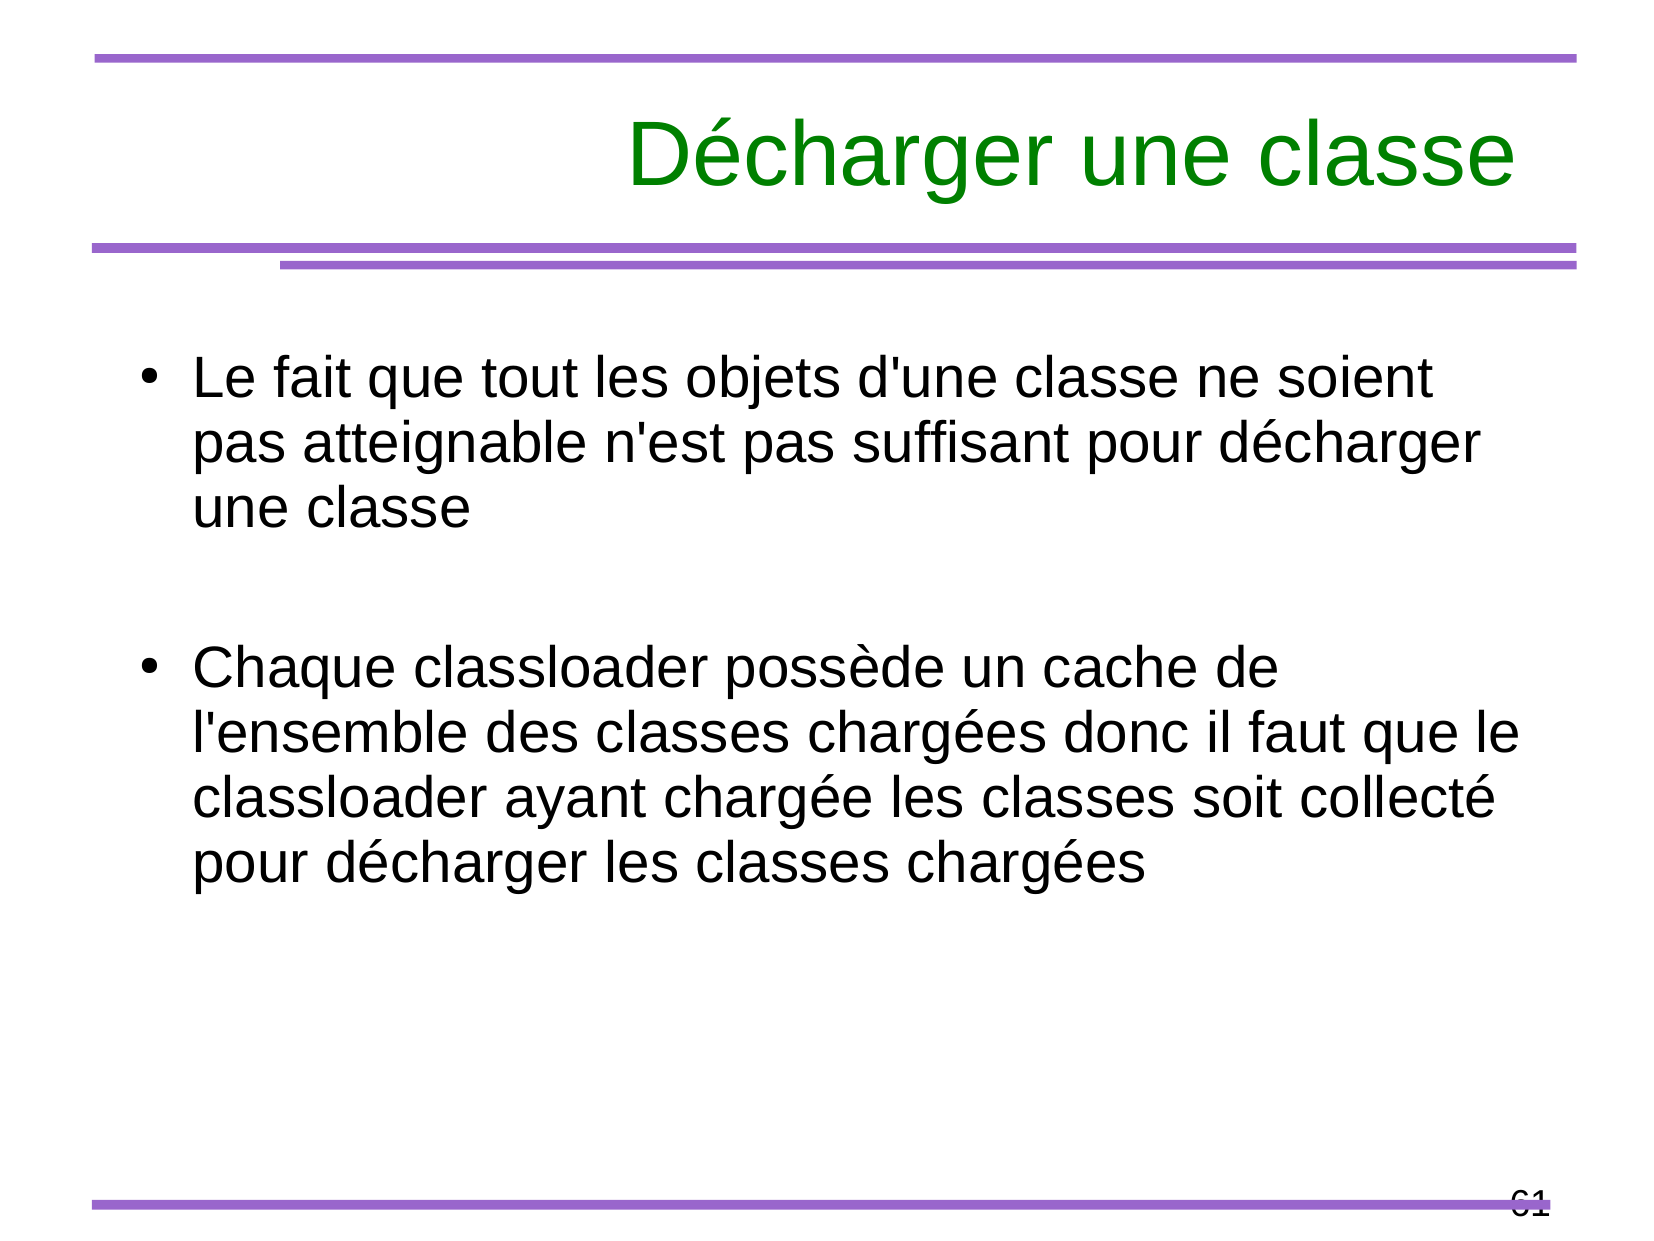

# Décharger une classe
Le fait que tout les objets d'une classe ne soient pas atteignable n'est pas suffisant pour décharger une classe
Chaque classloader possède un cache de l'ensemble des classes chargées donc il faut que le classloader ayant chargée les classes soit collecté pour décharger les classes chargées